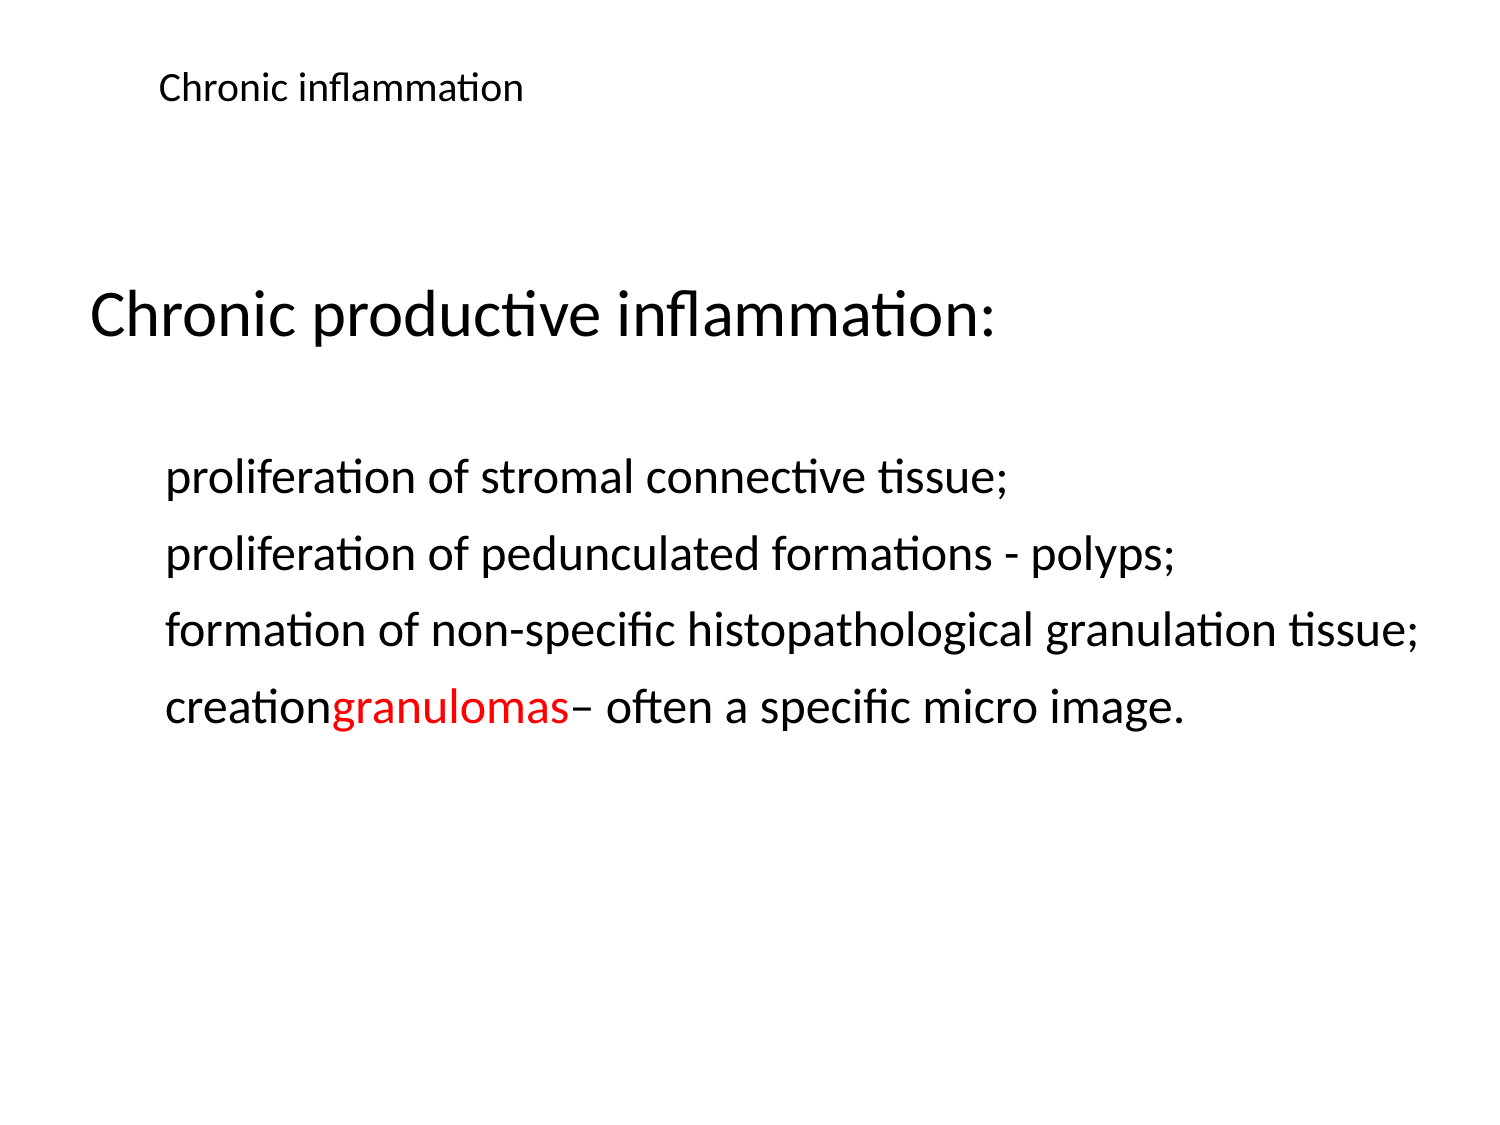

# Chronic inflammation
Chronic productive inflammation:
	proliferation of stromal connective tissue;
	proliferation of pedunculated formations - polyps;
	formation of non-specific histopathological granulation tissue;
	creationgranulomas– often a specific micro image.